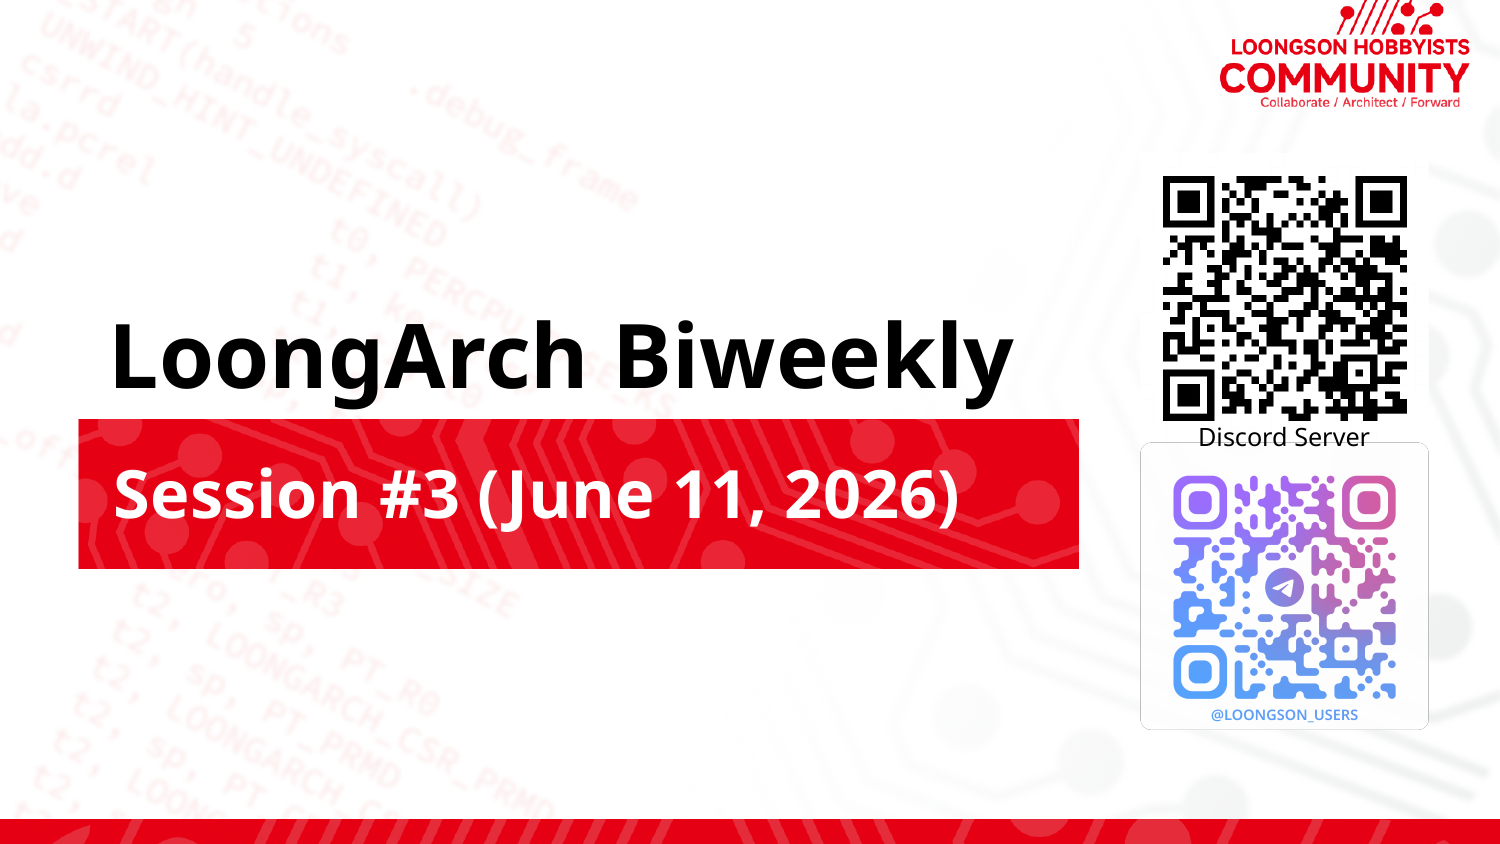

Discord Server
# LoongArch Biweekly
Session #3 (June 11, 2026)